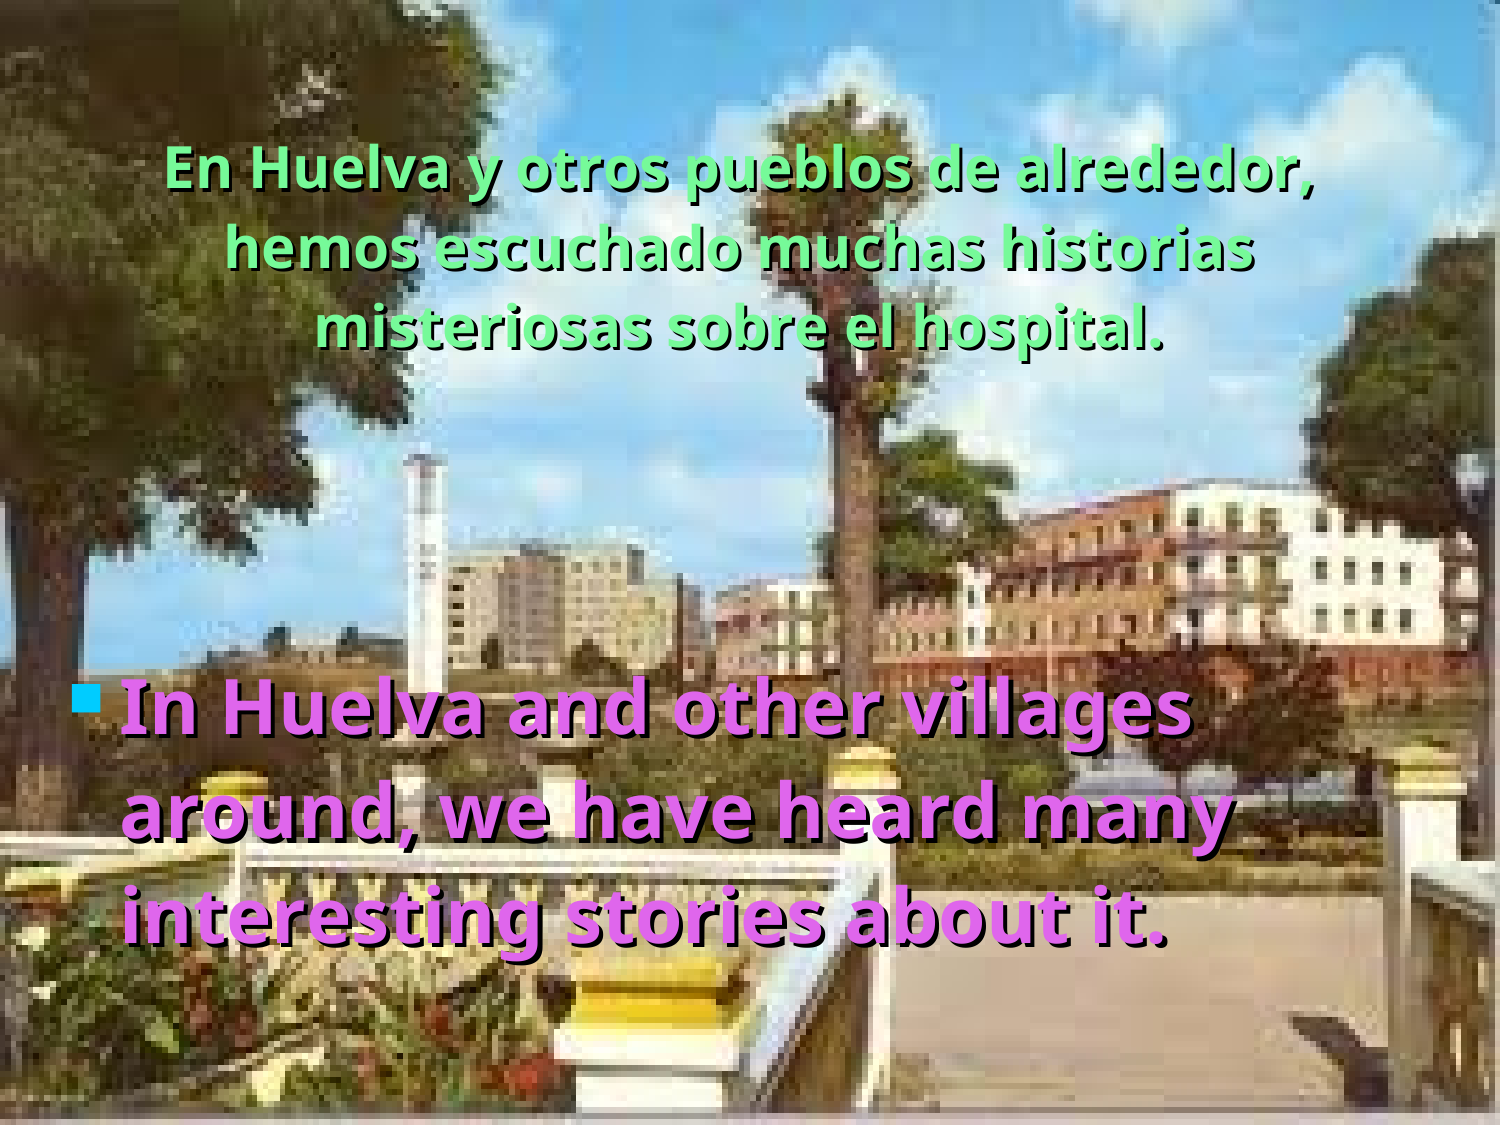

# En Huelva y otros pueblos de alrededor, hemos escuchado muchas historias misteriosas sobre el hospital.
In Huelva and other villages around, we have heard many interesting stories about it.